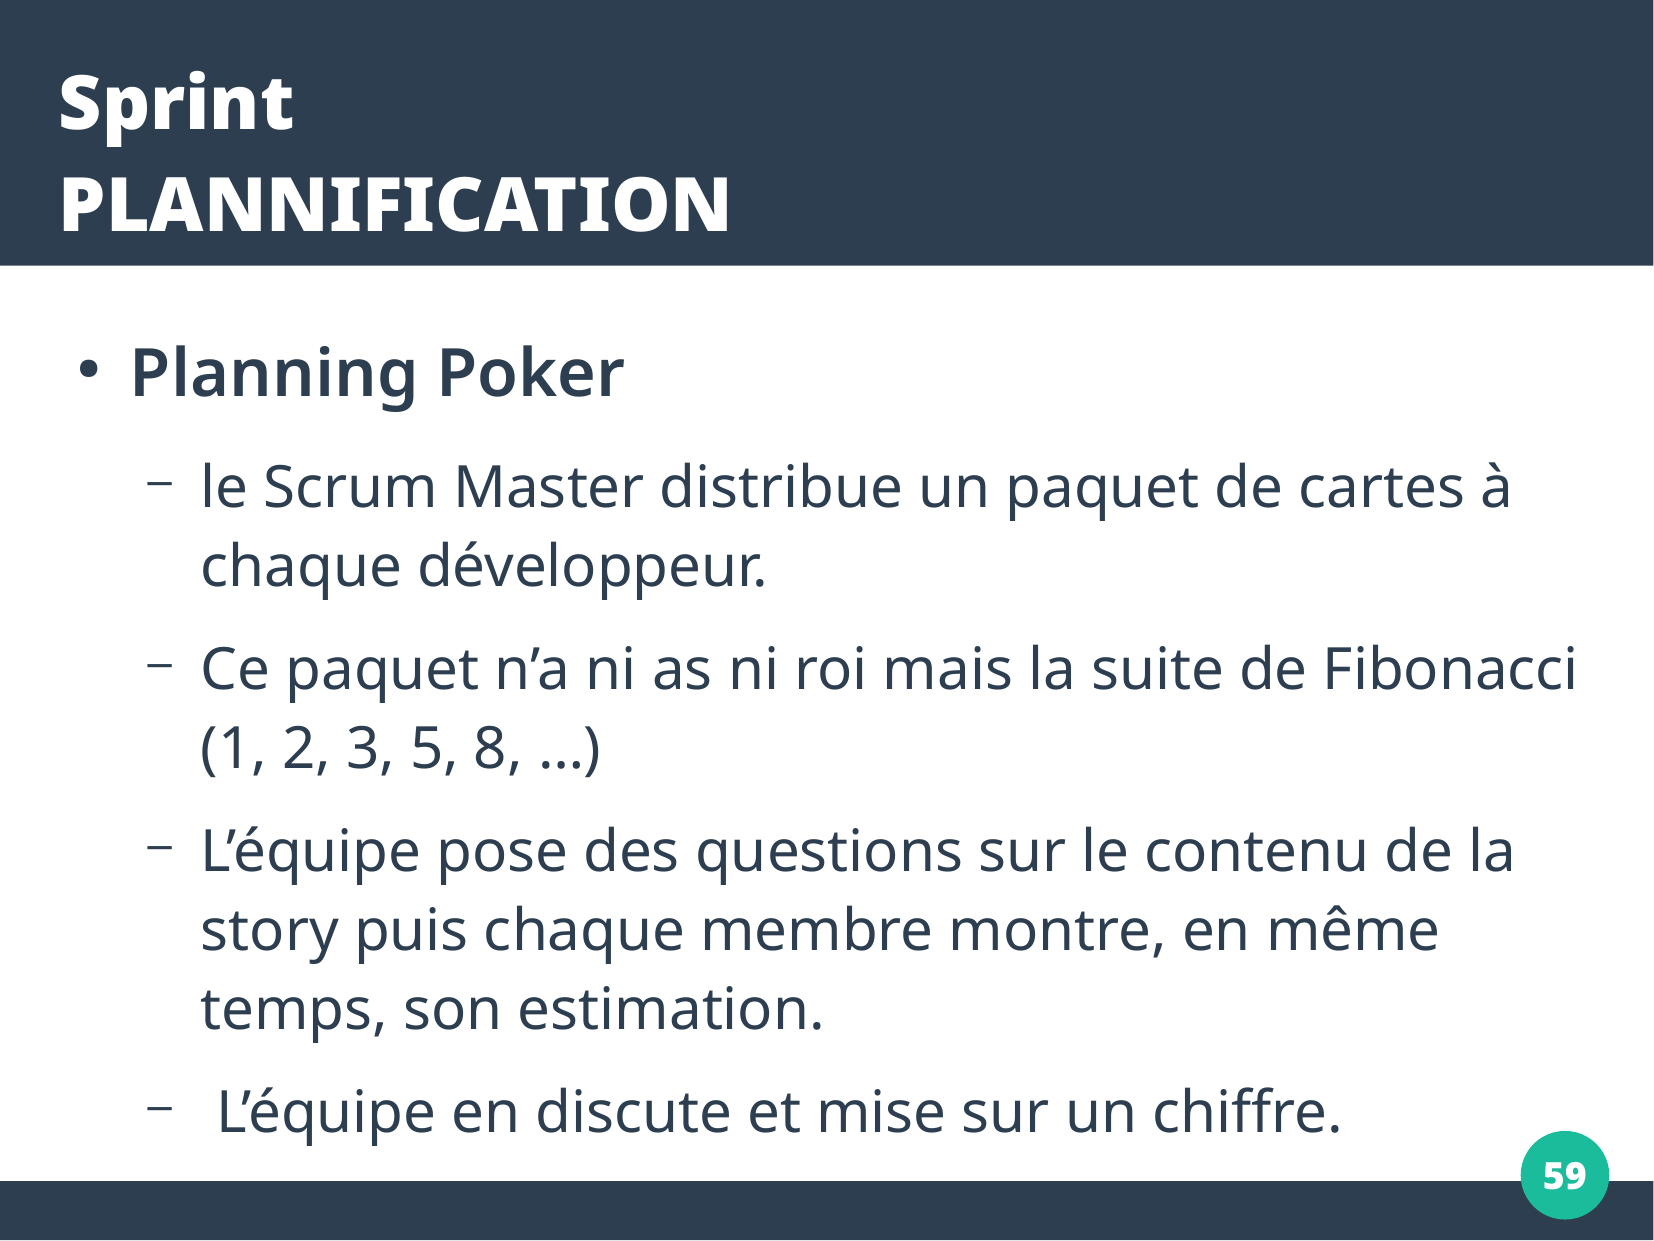

# Sprint PLANNIFICATION
Planning Poker
le Scrum Master distribue un paquet de cartes à chaque développeur.
Ce paquet n’a ni as ni roi mais la suite de Fibonacci (1, 2, 3, 5, 8, …)
L’équipe pose des questions sur le contenu de la story puis chaque membre montre, en même temps, son estimation.
 L’équipe en discute et mise sur un chiffre.
59